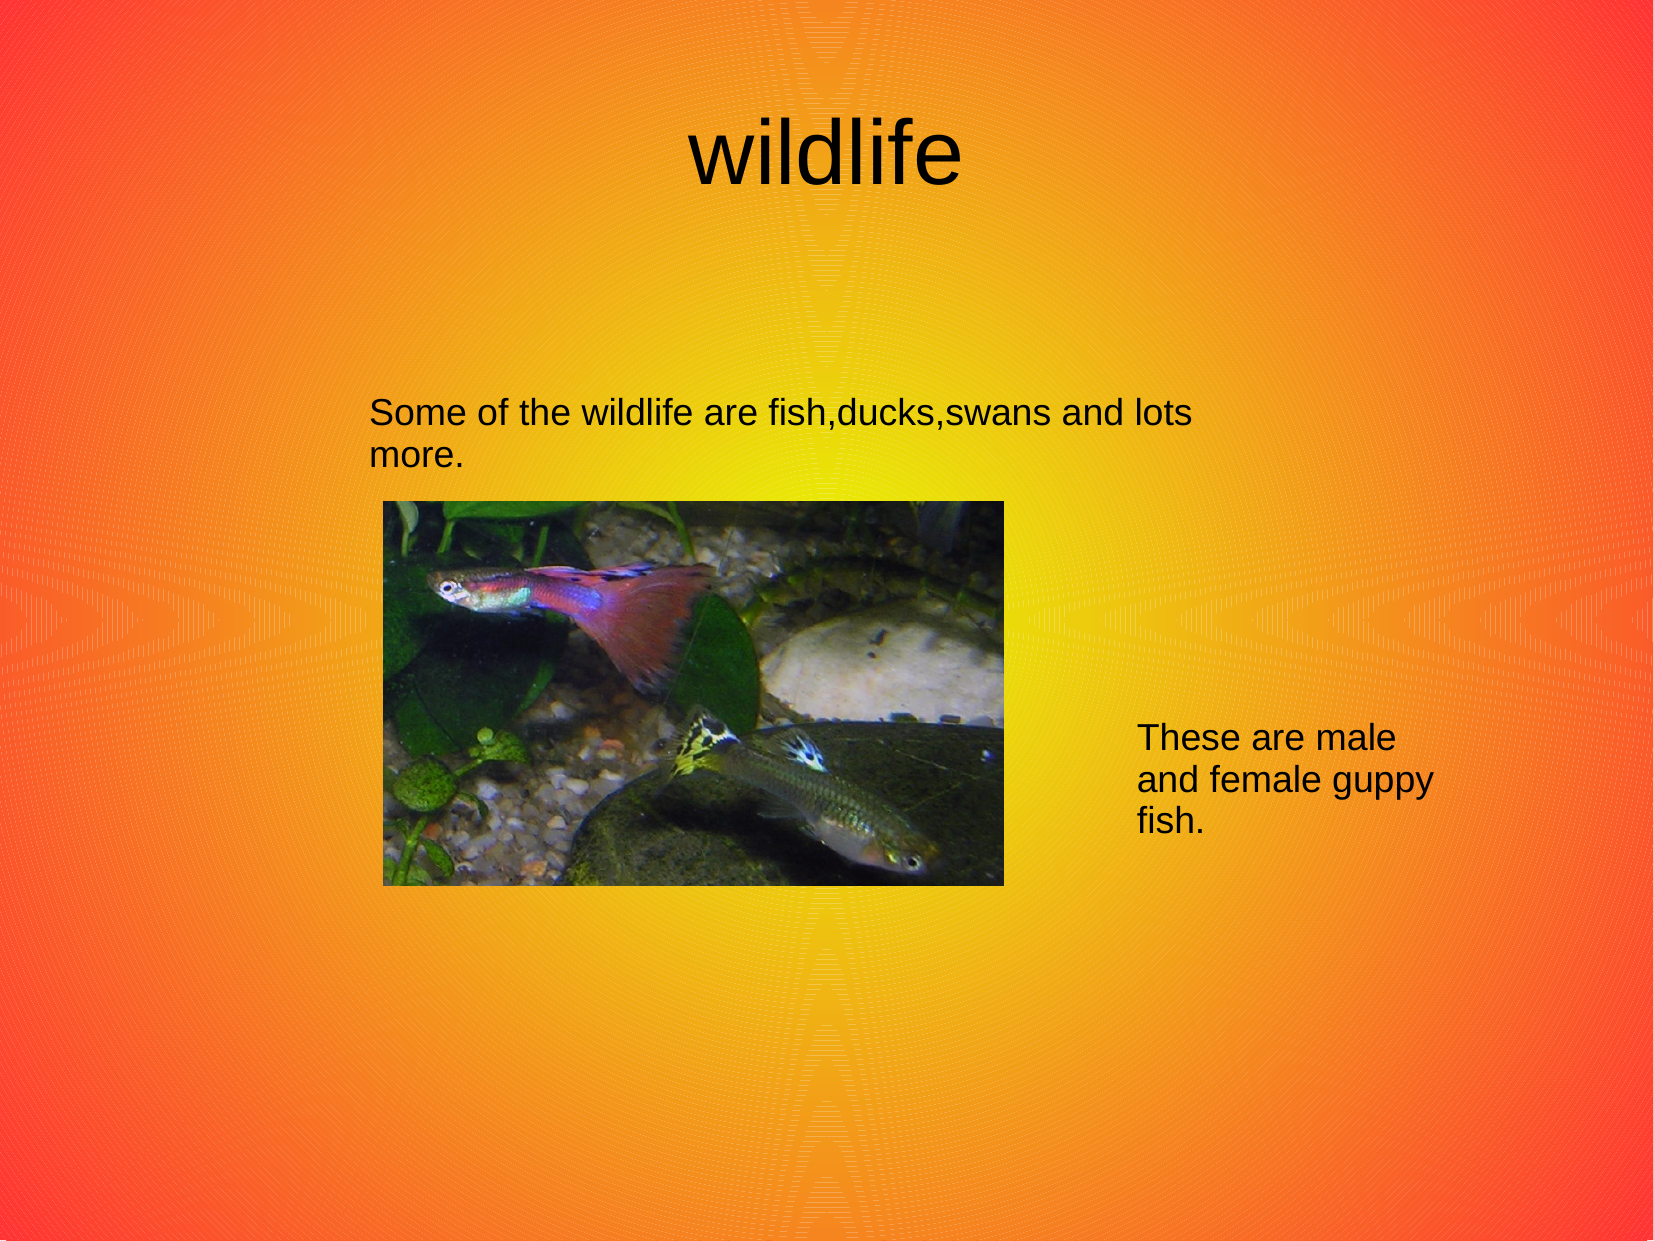

# wildlife
Some of the wildlife are fish,ducks,swans and lots more.
These are male and female guppy fish.